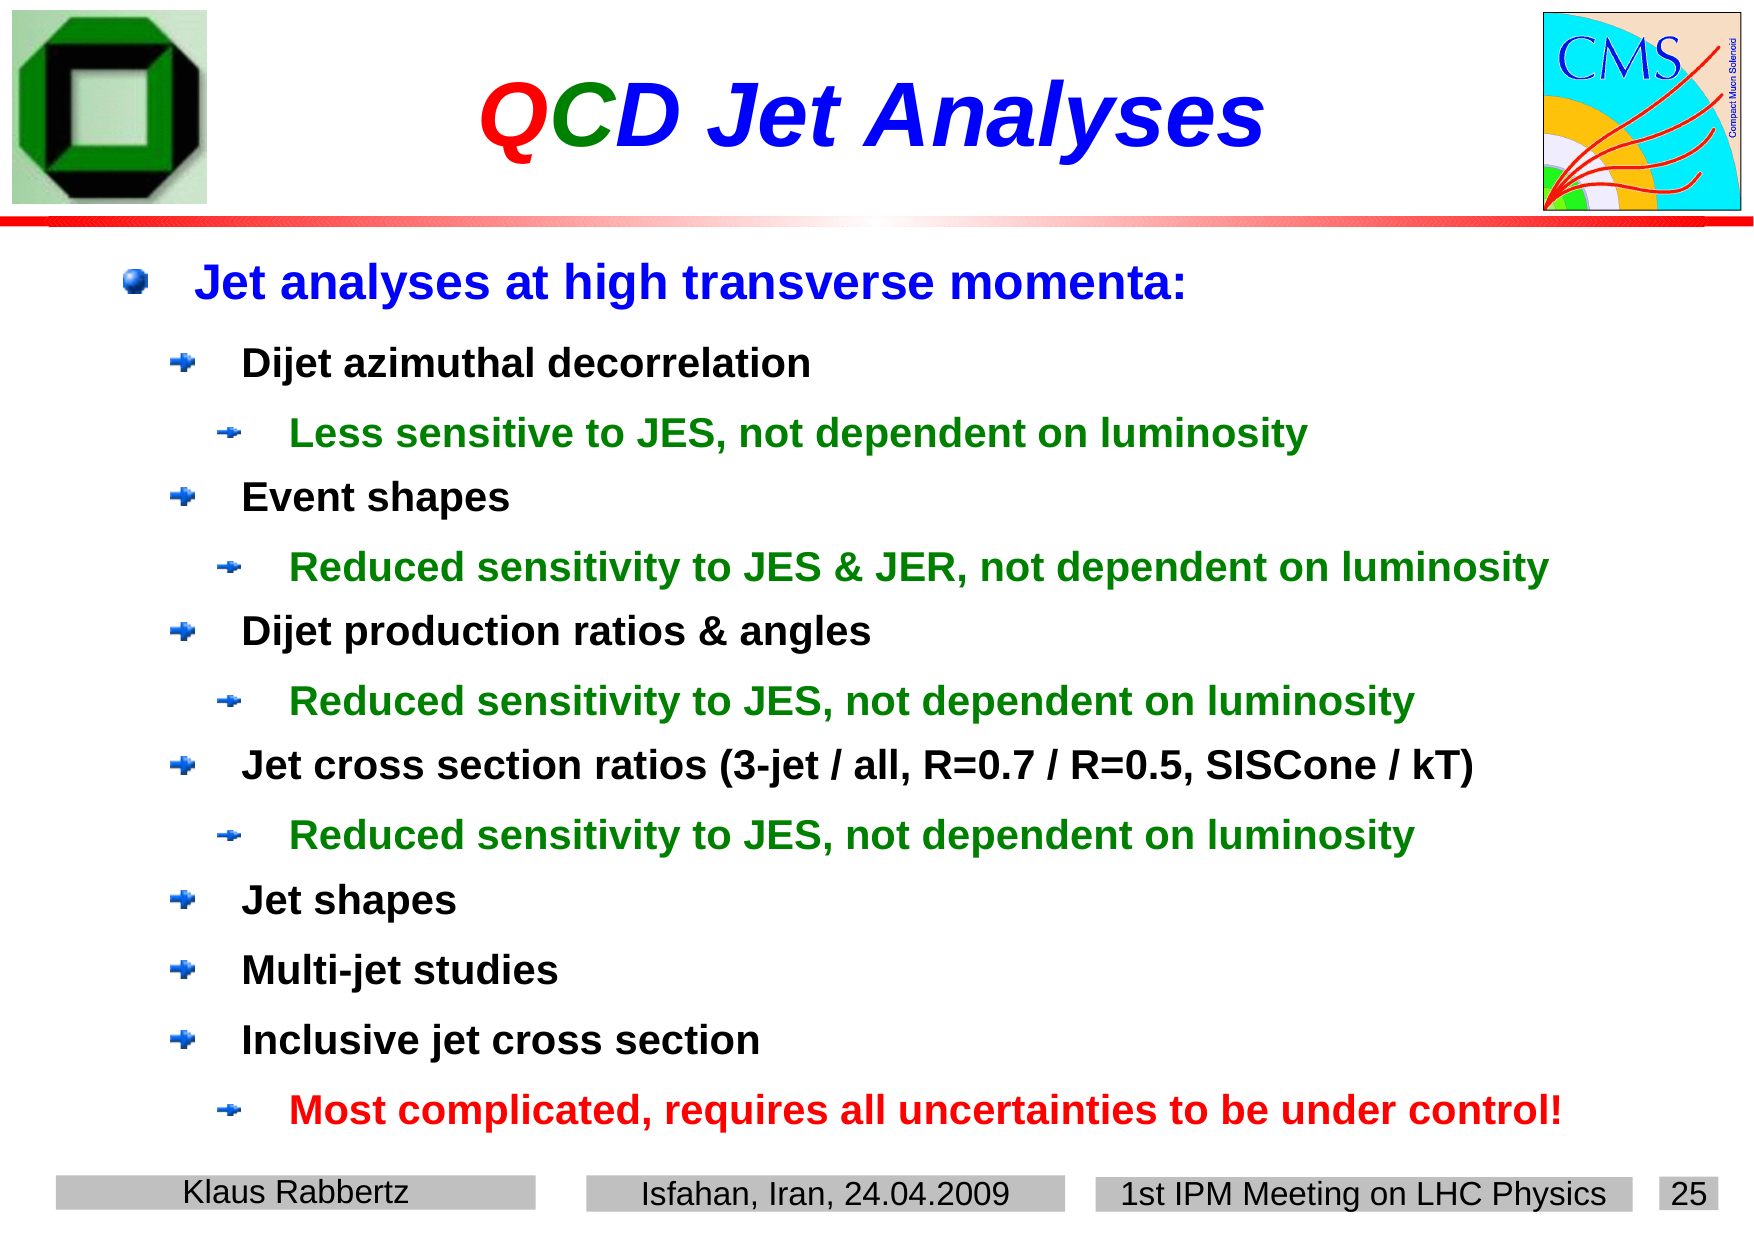

# QCD Jet Analyses
Jet analyses at high transverse momenta:
Dijet azimuthal decorrelation
Less sensitive to JES, not dependent on luminosity
Event shapes
Reduced sensitivity to JES & JER, not dependent on luminosity
Dijet production ratios & angles
Reduced sensitivity to JES, not dependent on luminosity
Jet cross section ratios (3-jet / all, R=0.7 / R=0.5, SISCone / kT)
Reduced sensitivity to JES, not dependent on luminosity
Jet shapes
Multi-jet studies
Inclusive jet cross section
Most complicated, requires all uncertainties to be under control!